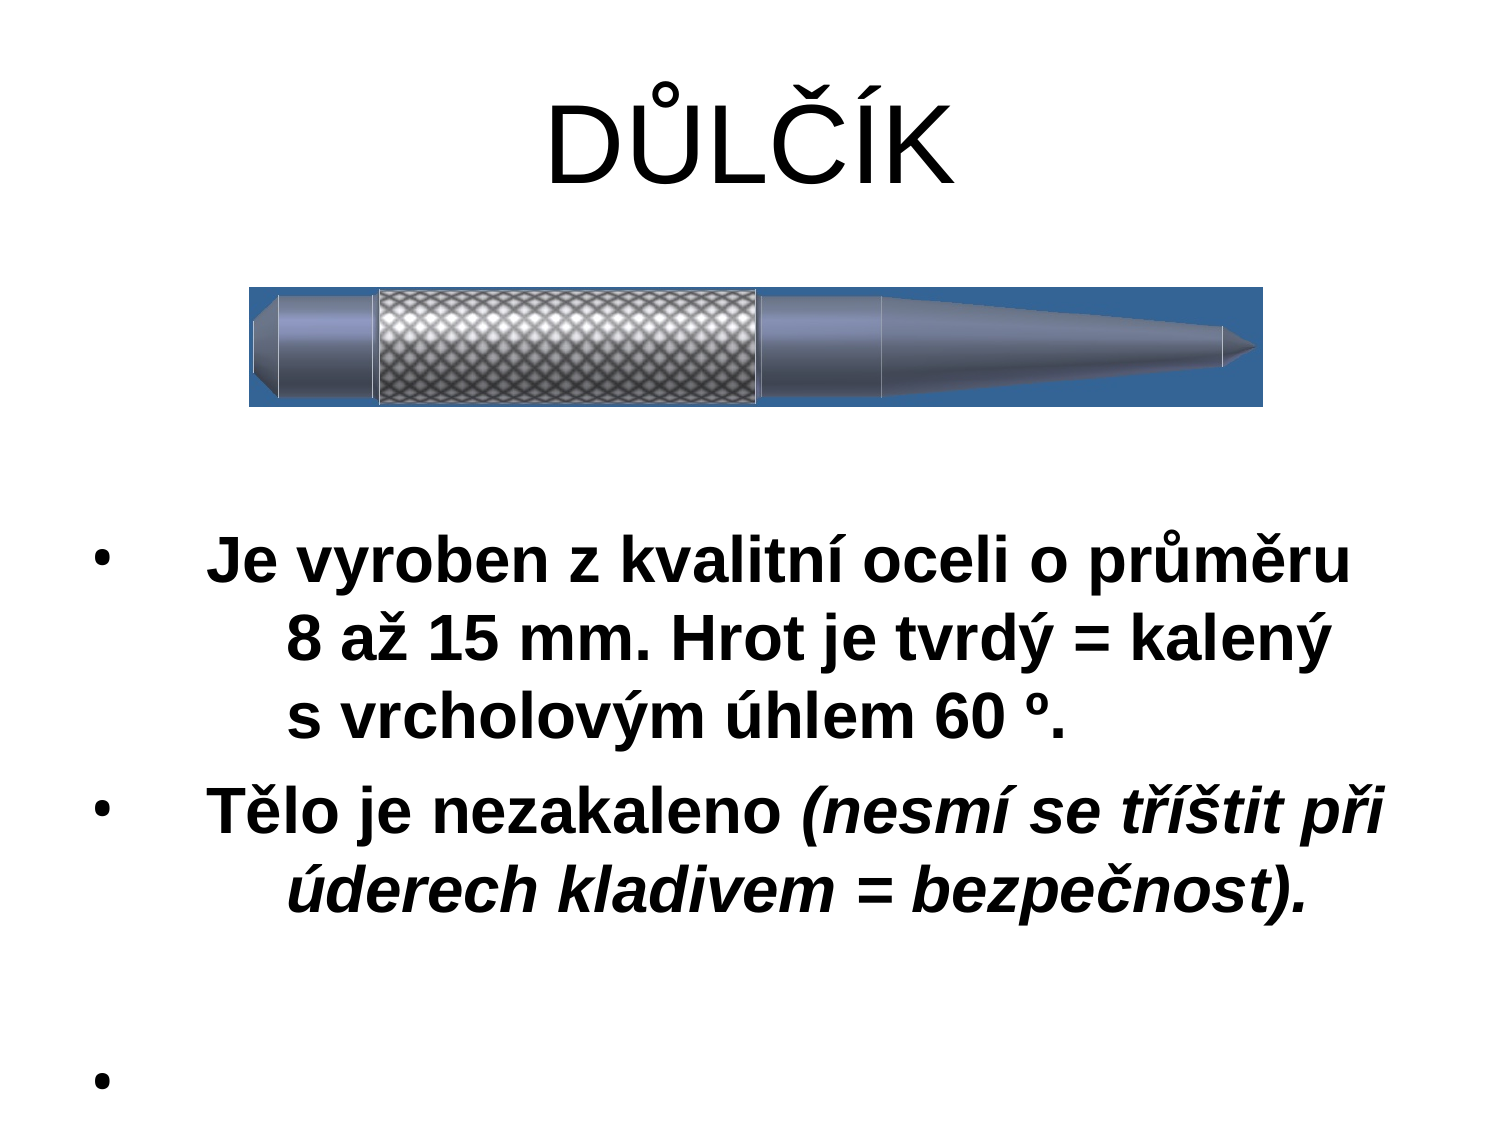

# DŮLČÍK
 Je vyroben z kvalitní oceli o průměru 8 až 15 mm. Hrot je tvrdý = kalený s vrcholovým úhlem 60 º.
 Tělo je nezakaleno (nesmí se tříštit při úderech kladivem = bezpečnost).